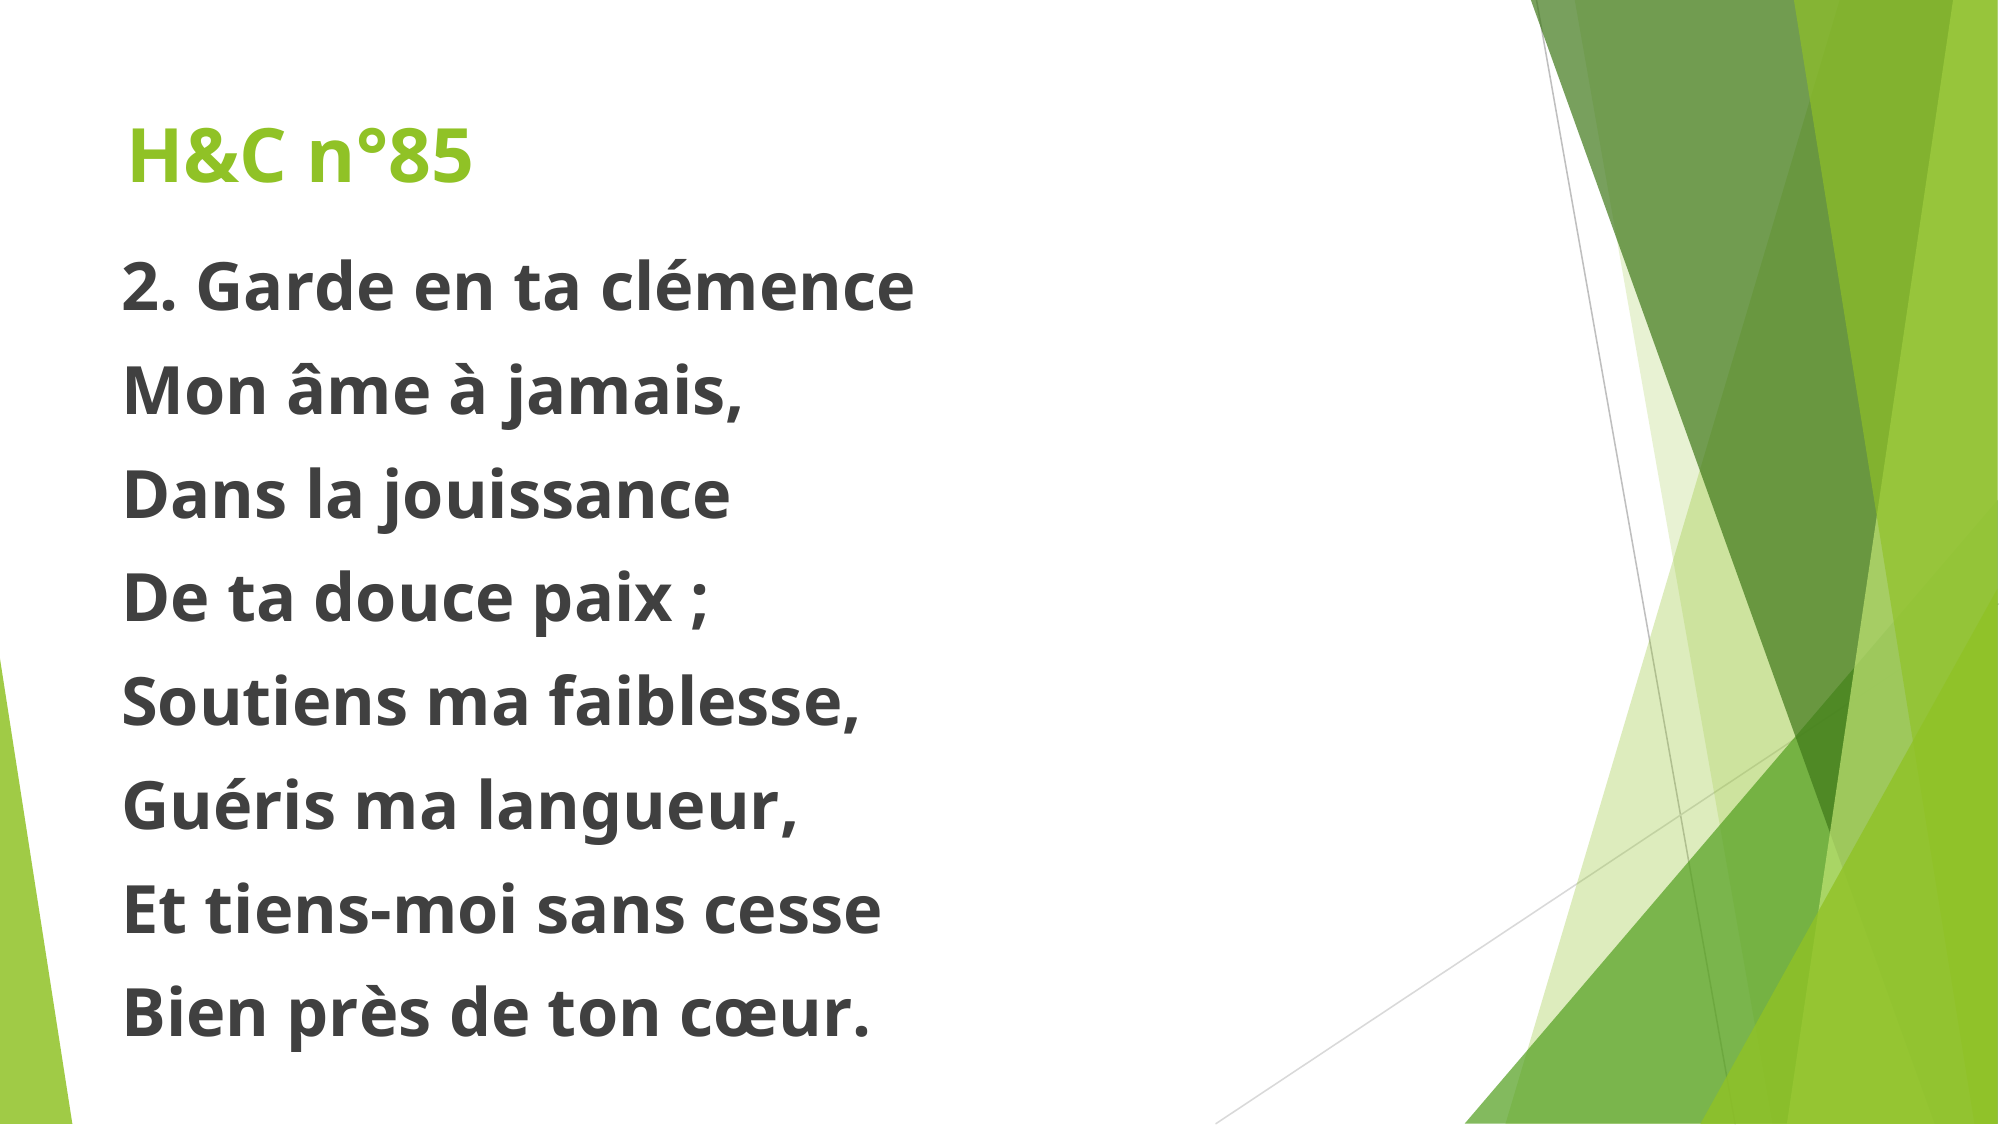

H&C n°85
2. Garde en ta clémence
Mon âme à jamais,
Dans la jouissance
De ta douce paix ;
Soutiens ma faiblesse,
Guéris ma langueur,
Et tiens-moi sans cesse
Bien près de ton cœur.